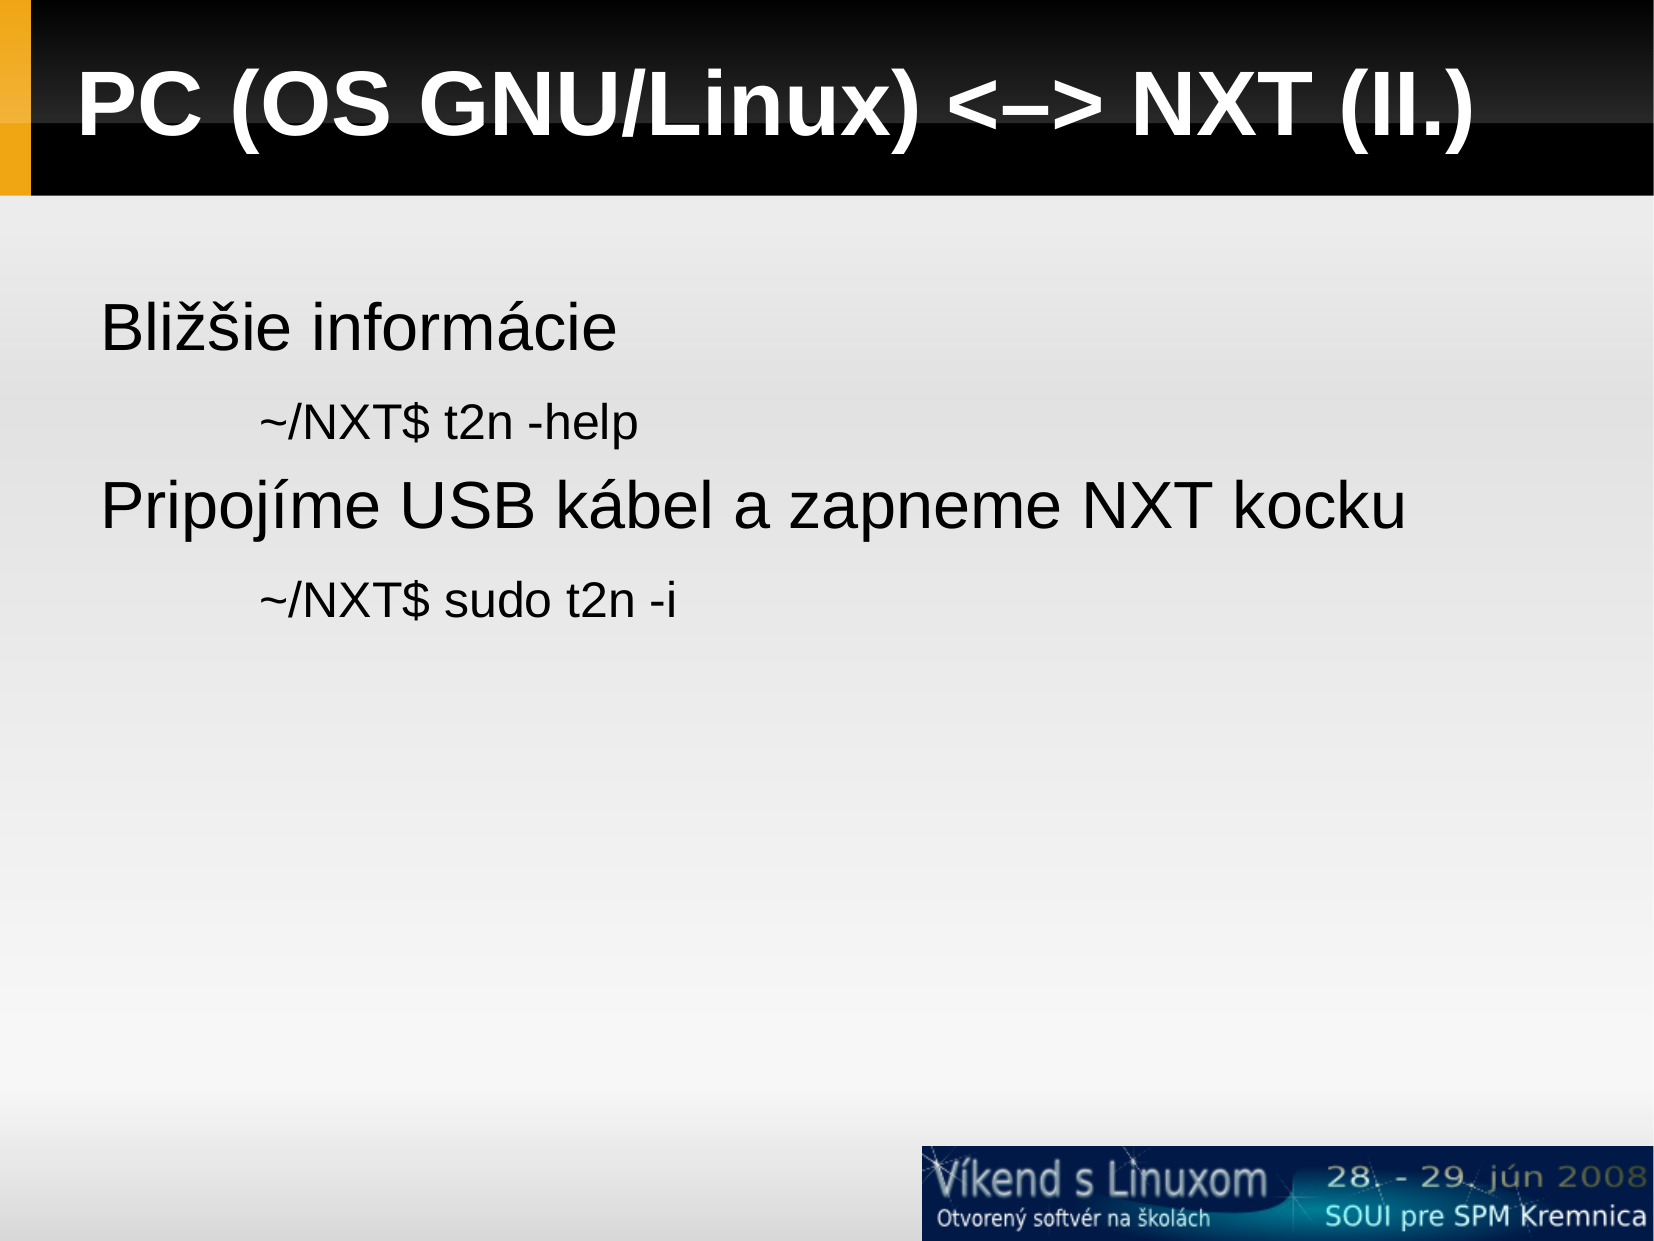

# PC (OS GNU/Linux) <–> NXT (II.)
Bližšie informácie
~/NXT$ t2n -help
Pripojíme USB kábel a zapneme NXT kocku
~/NXT$ sudo t2n -i